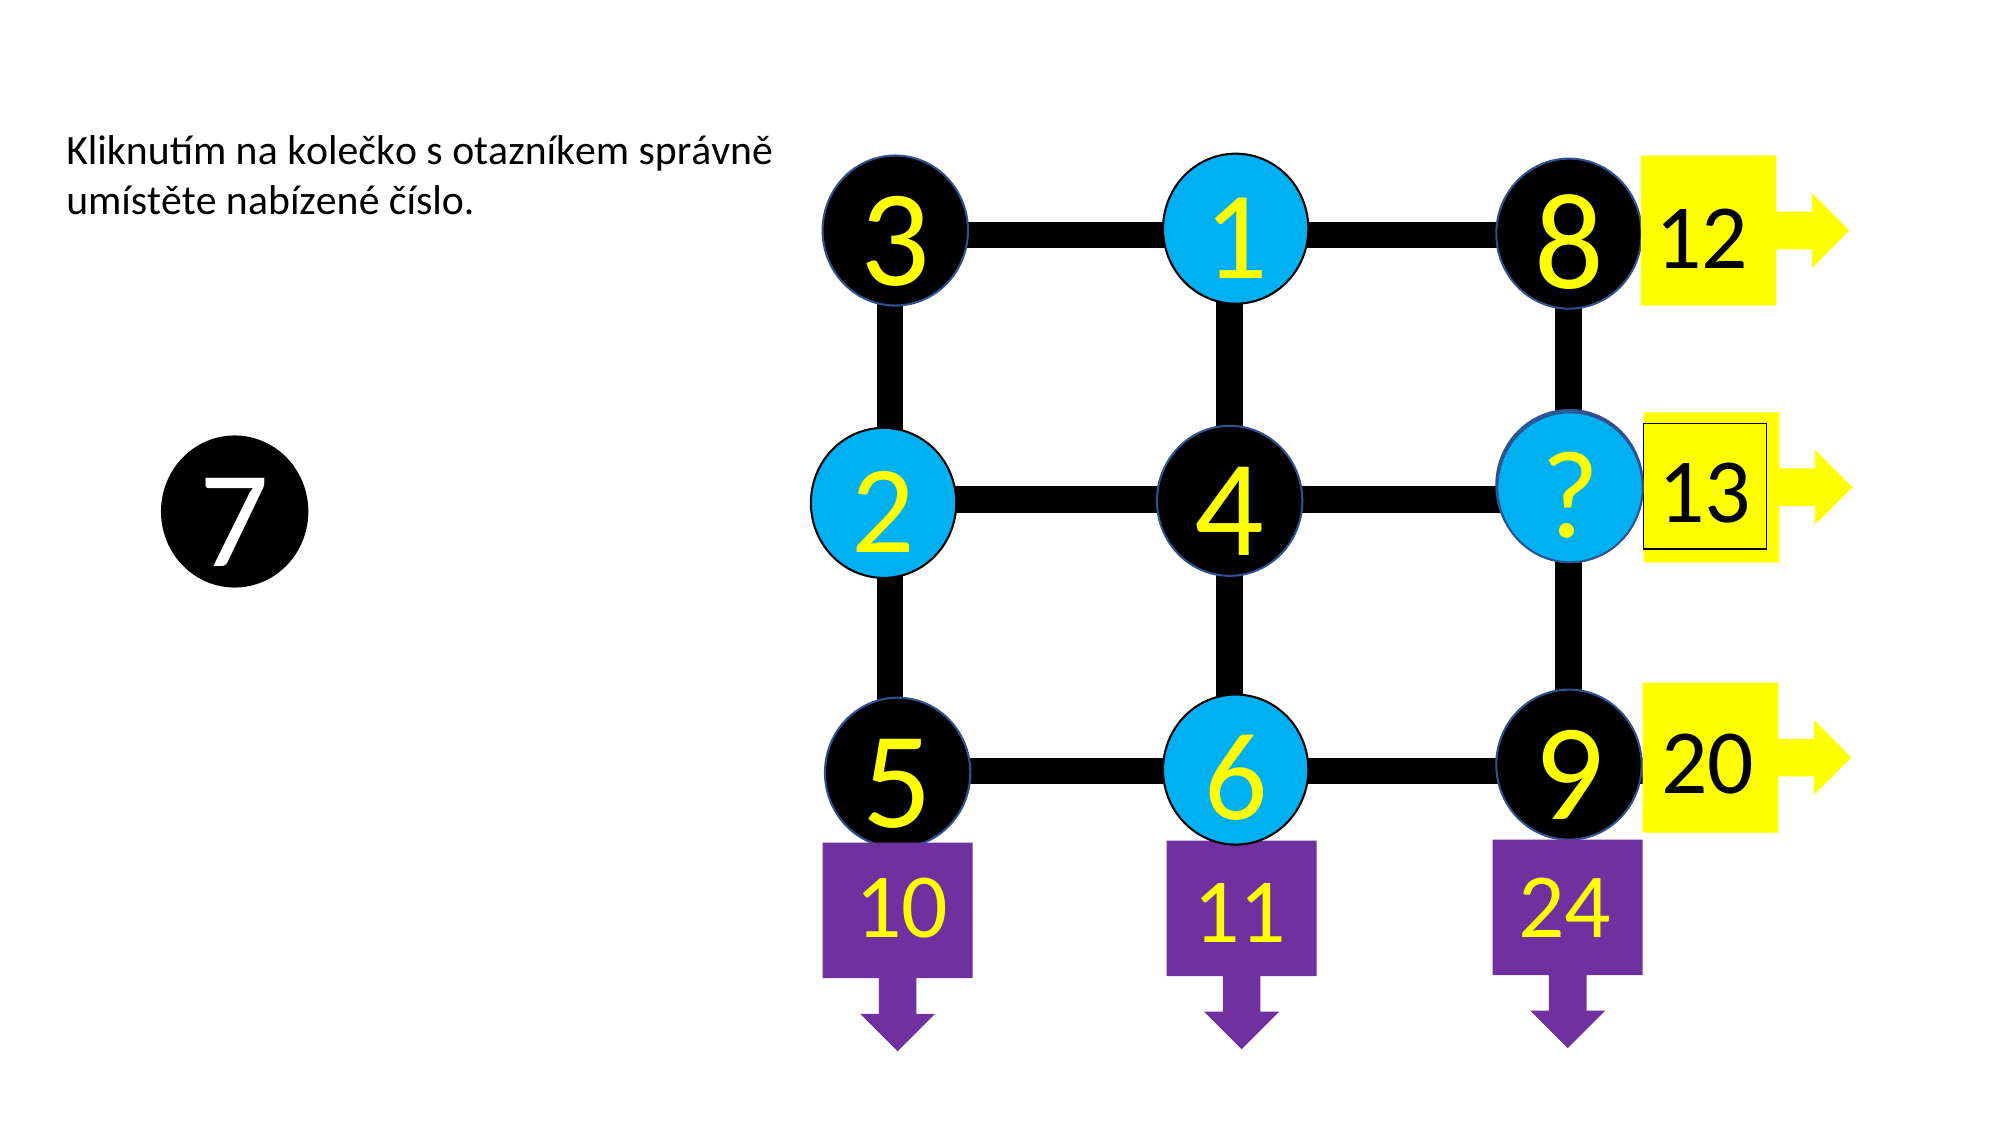

Kliknutím na kolečko s otazníkem správně
umístěte nabízené číslo.
1
3
8
12
7
4
?
13
4
2
7
9
6
20
5
10
24
11